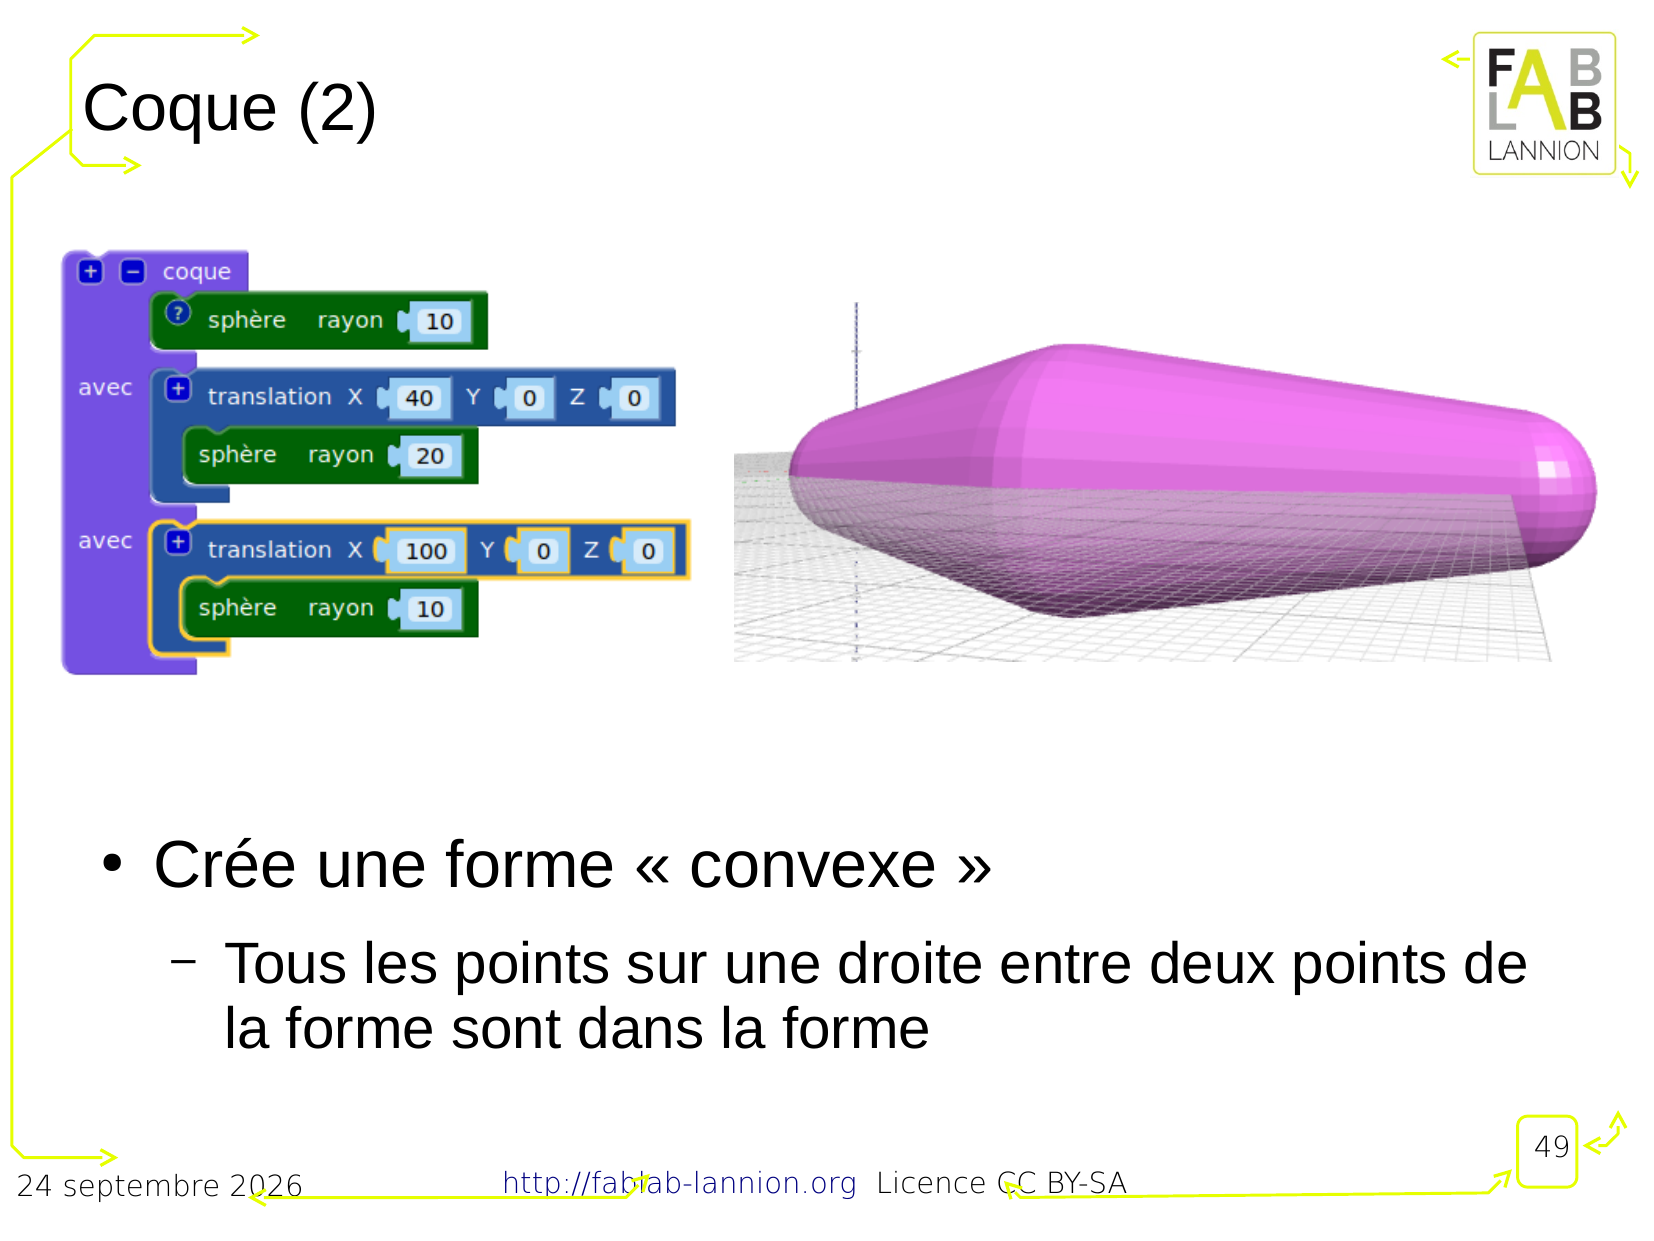

# Coque (2)
Crée une forme « convexe »
Tous les points sur une droite entre deux points de la forme sont dans la forme
49